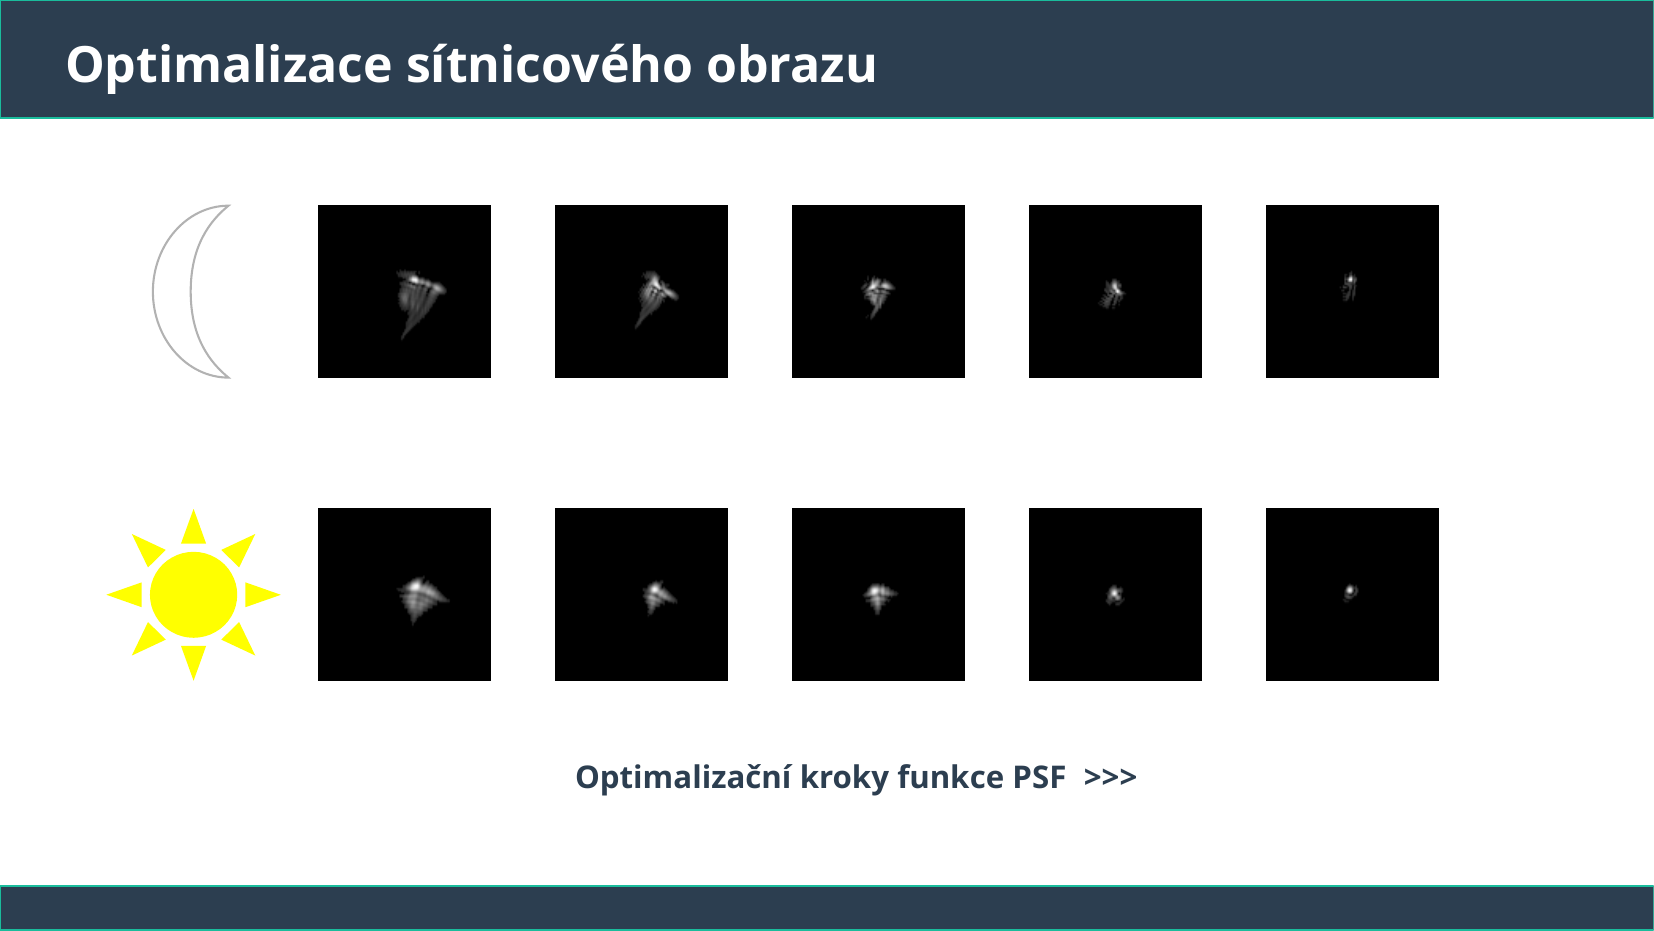

# Optimalizace sítnicového obrazu
Optimalizační kroky funkce PSF >>>
35